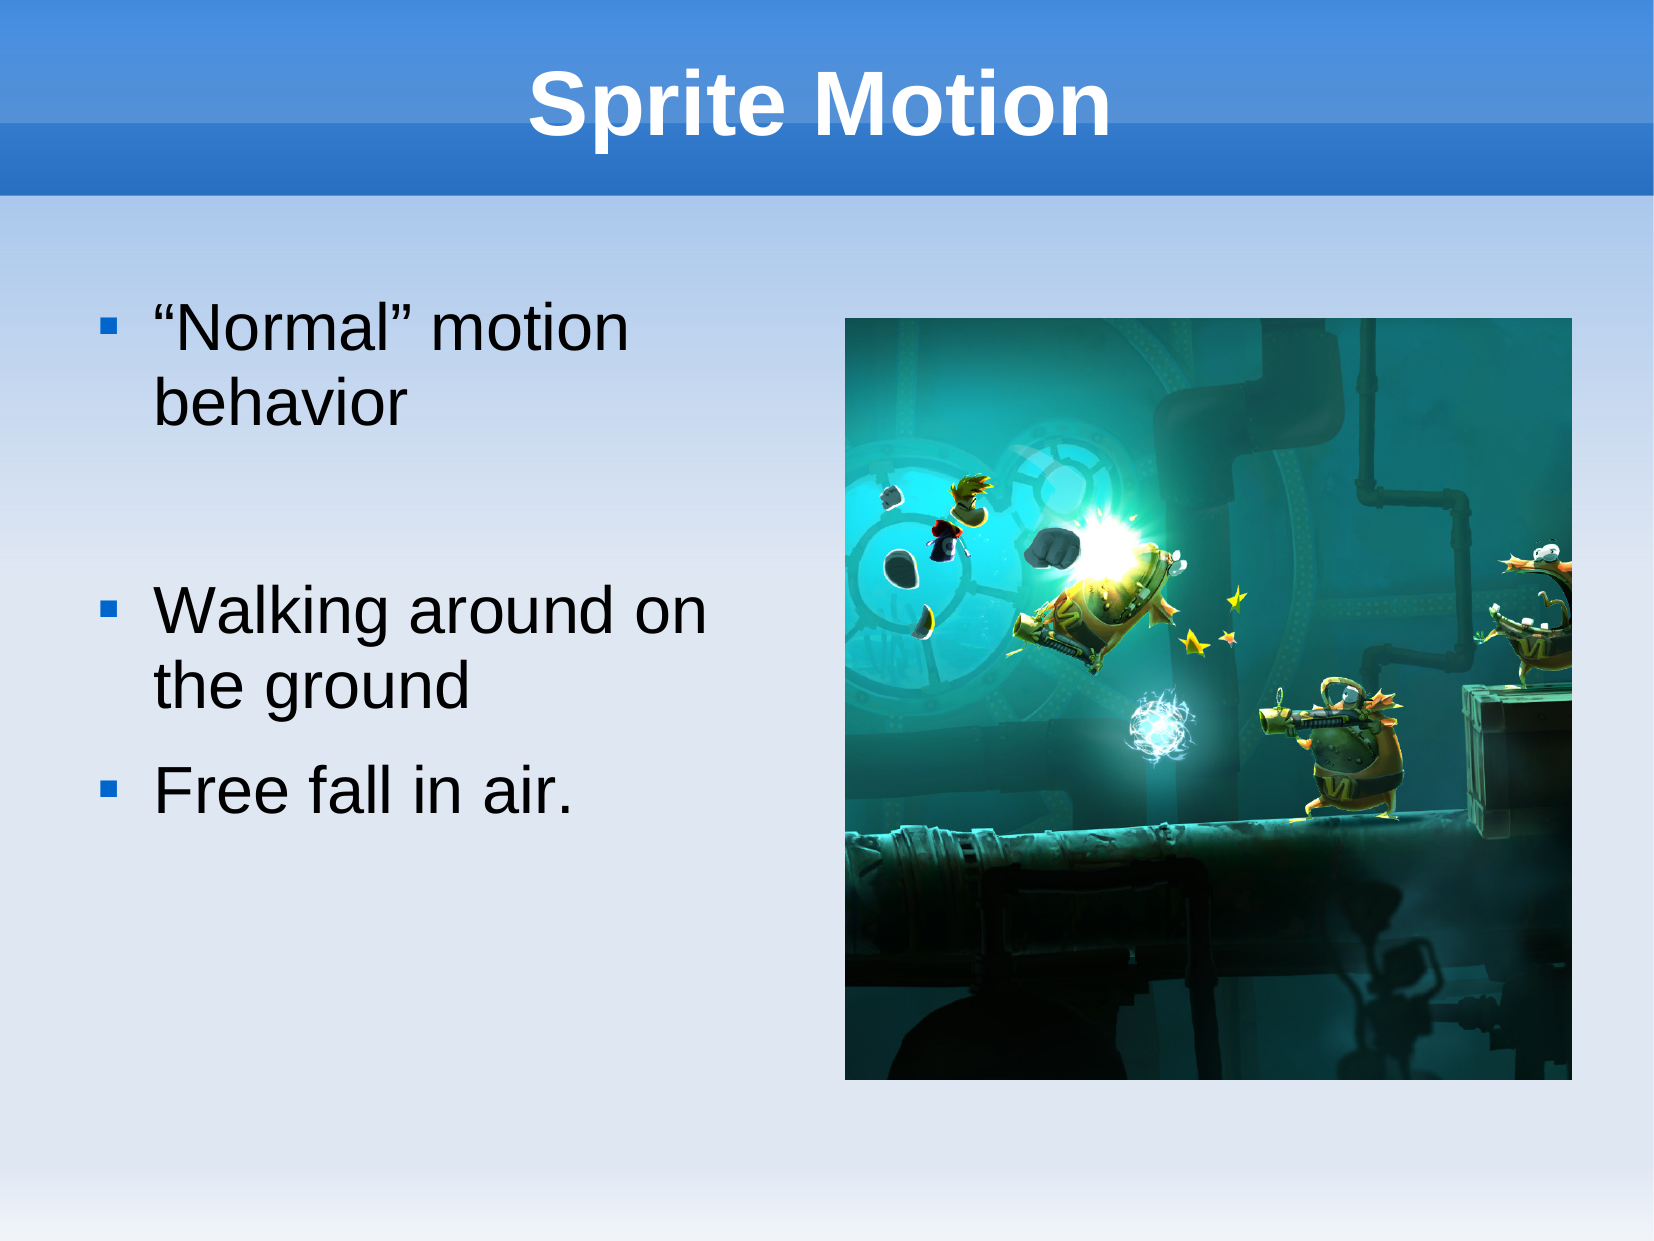

# Sprite Motion
“Normal” motion behavior
Walking around on the ground
Free fall in air.